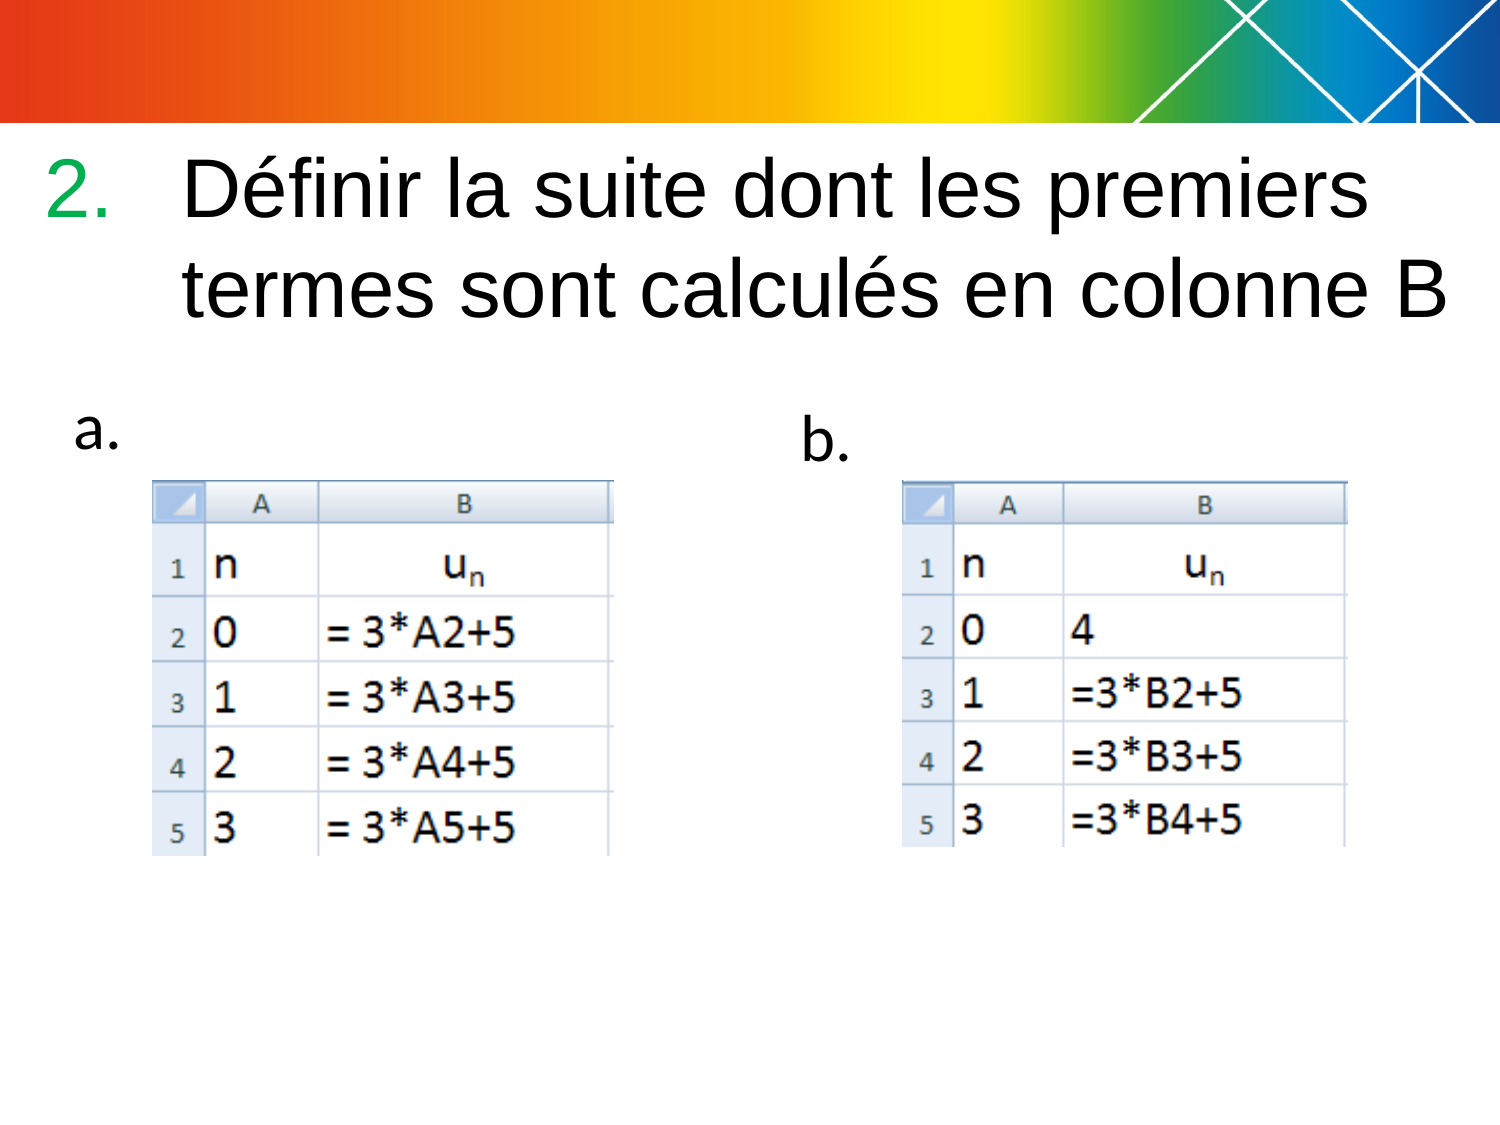

# Définir la suite dont les premiers termes sont calculés en colonne B
a.
b.